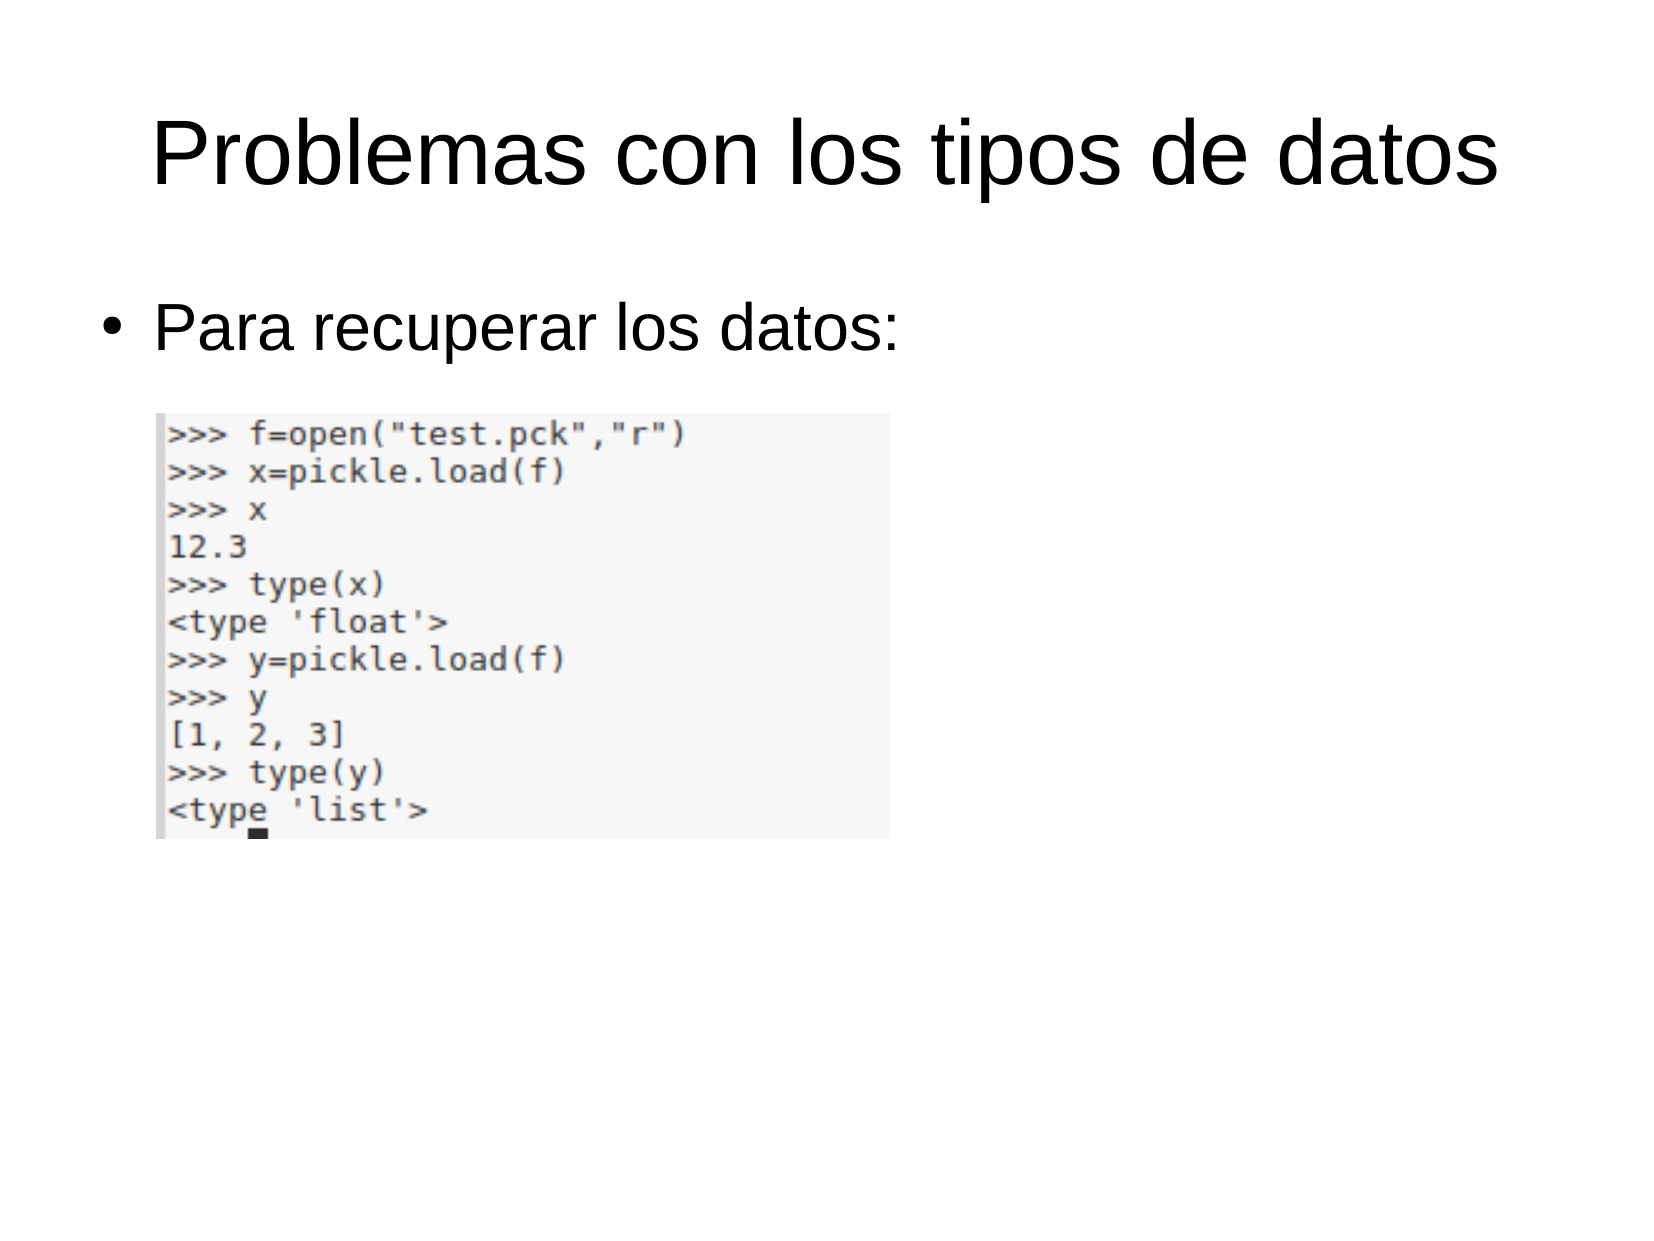

# Problemas con los tipos de datos
Para recuperar los datos: